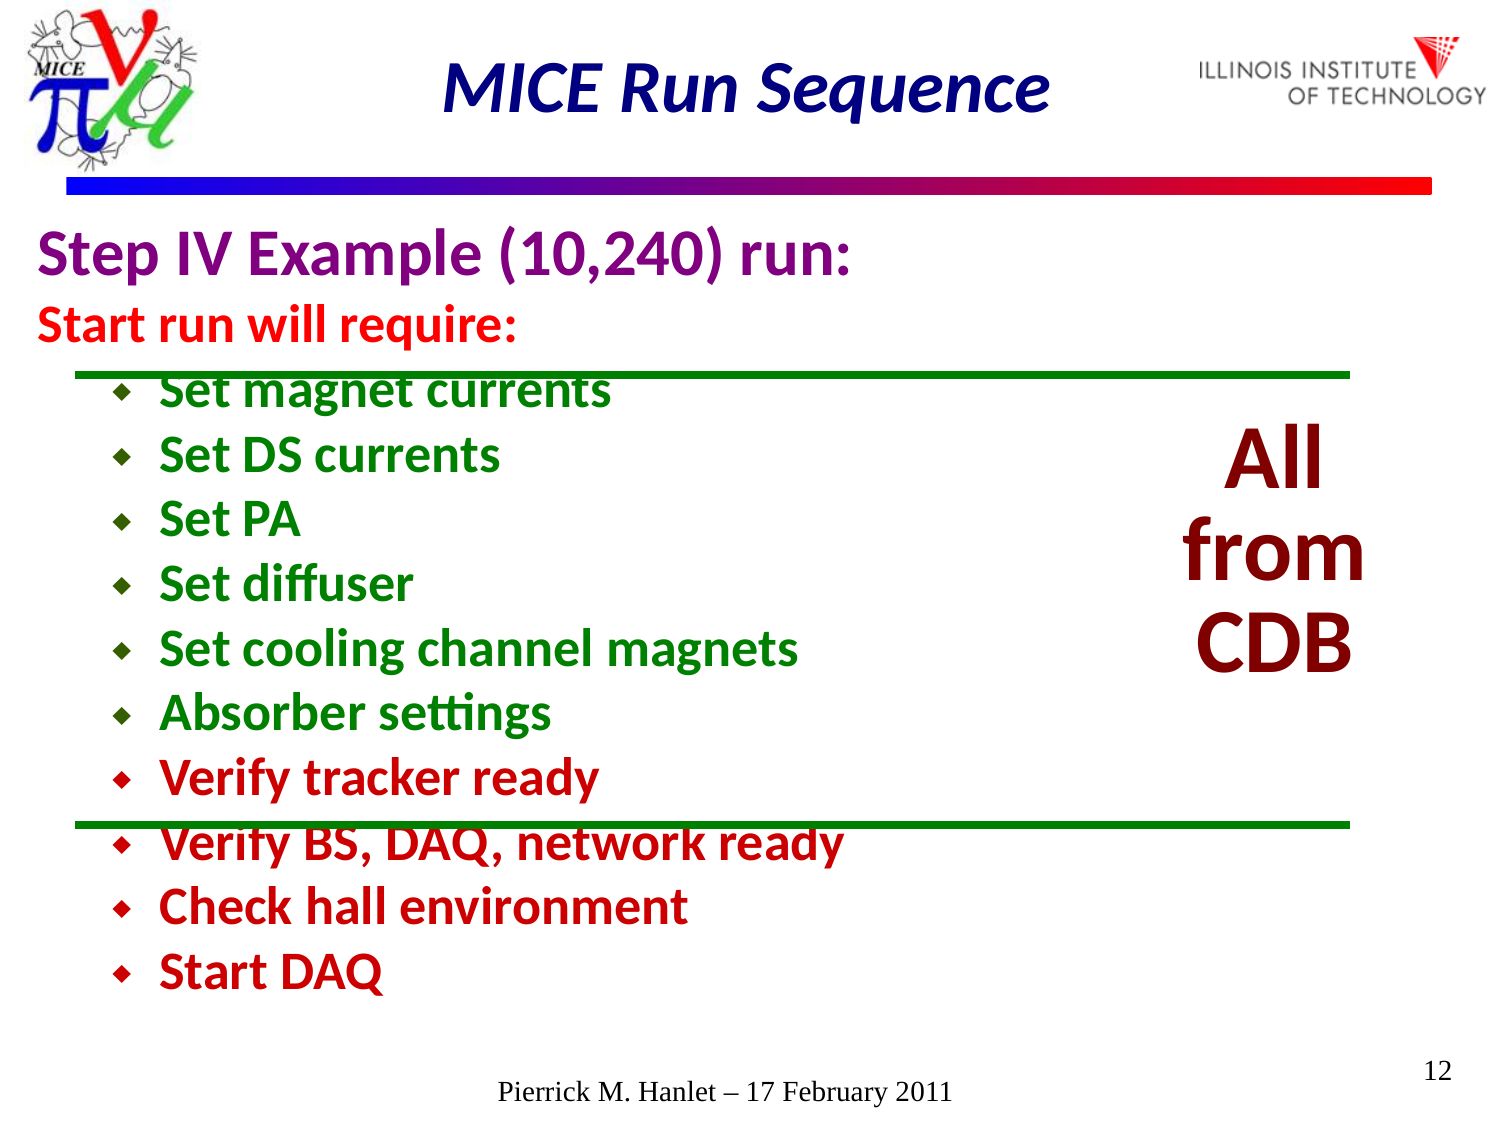

# MICE Run Sequence
Step IV Example (10,240) run:
Start run will require:
Set magnet currents
Set DS currents
Set PA
Set diffuser
Set cooling channel magnets
Absorber settings
Verify tracker ready
Verify BS, DAQ, network ready
Check hall environment
Start DAQ
All from CDB
12